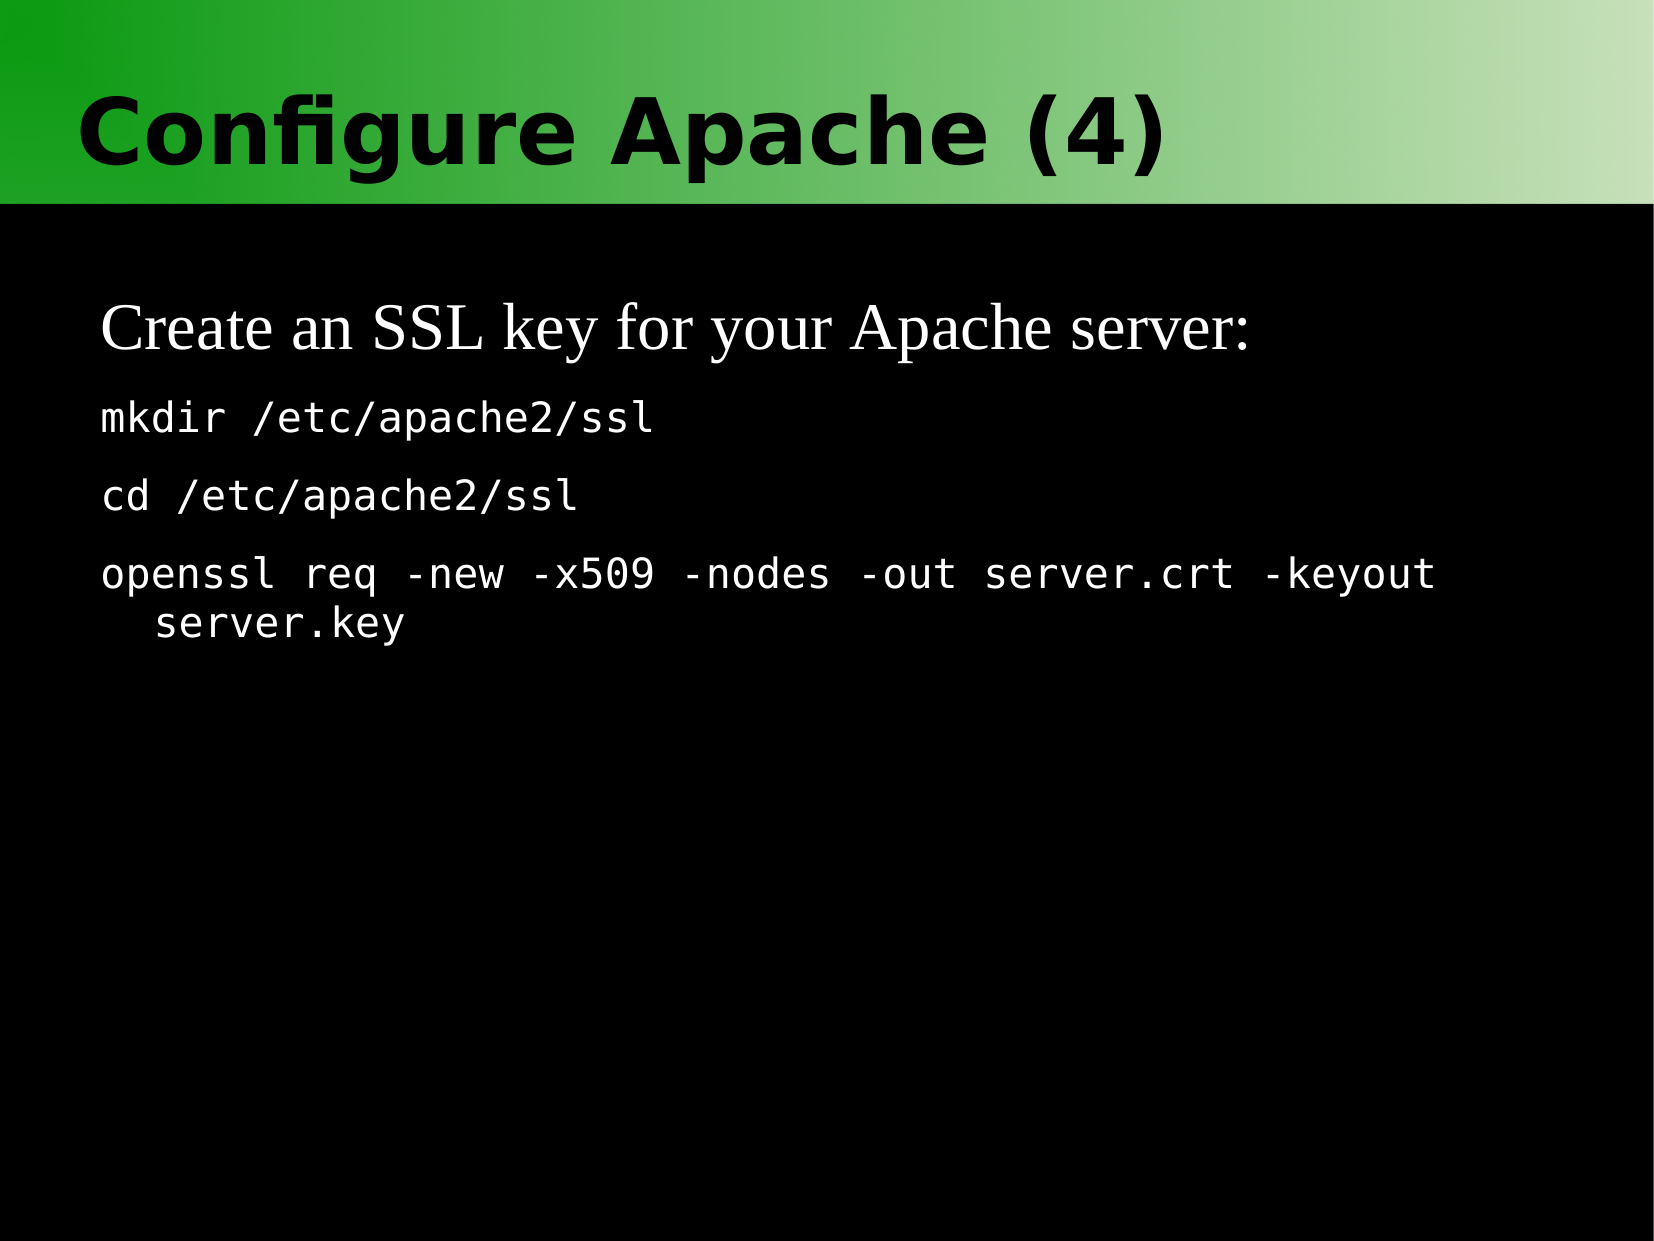

# Configure Apache (4)
Create an SSL key for your Apache server:
mkdir /etc/apache2/ssl
cd /etc/apache2/ssl
openssl req -new -x509 -nodes -out server.crt -keyout server.key